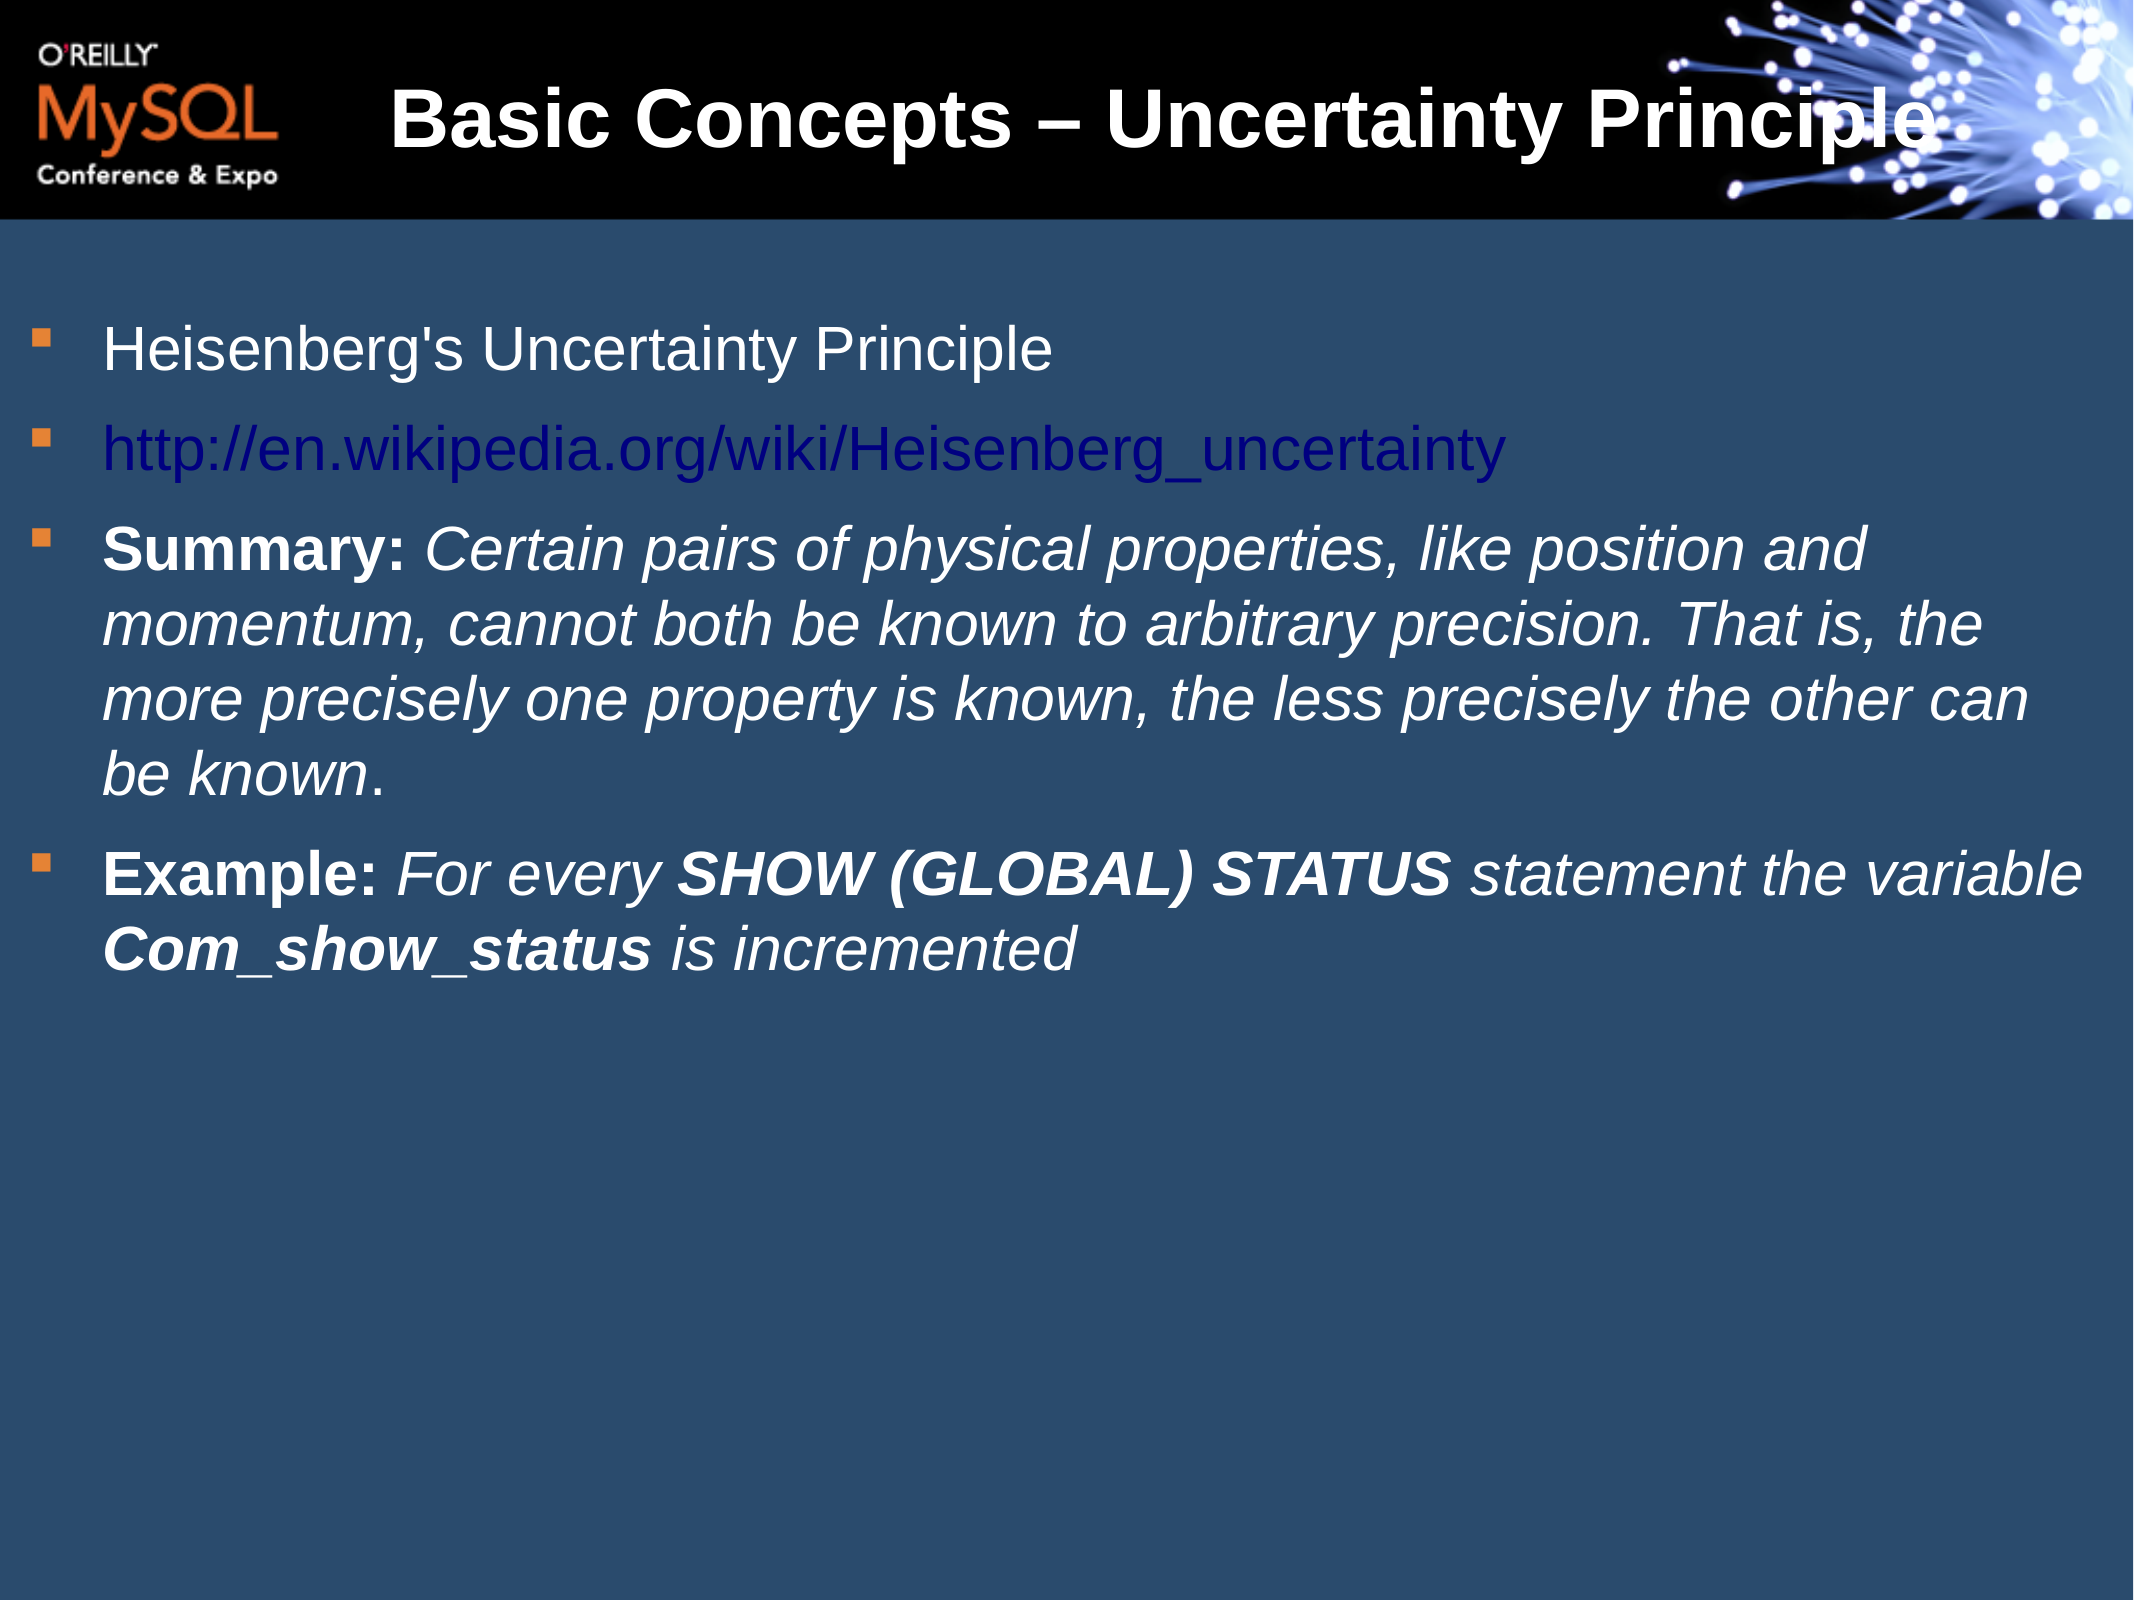

# Basic Concepts – Uncertainty Principle
Heisenberg's Uncertainty Principle
http://en.wikipedia.org/wiki/Heisenberg_uncertainty
Summary: Certain pairs of physical properties, like position and momentum, cannot both be known to arbitrary precision. That is, the more precisely one property is known, the less precisely the other can be known.
Example: For every SHOW (GLOBAL) STATUS statement the variable Com_show_status is incremented